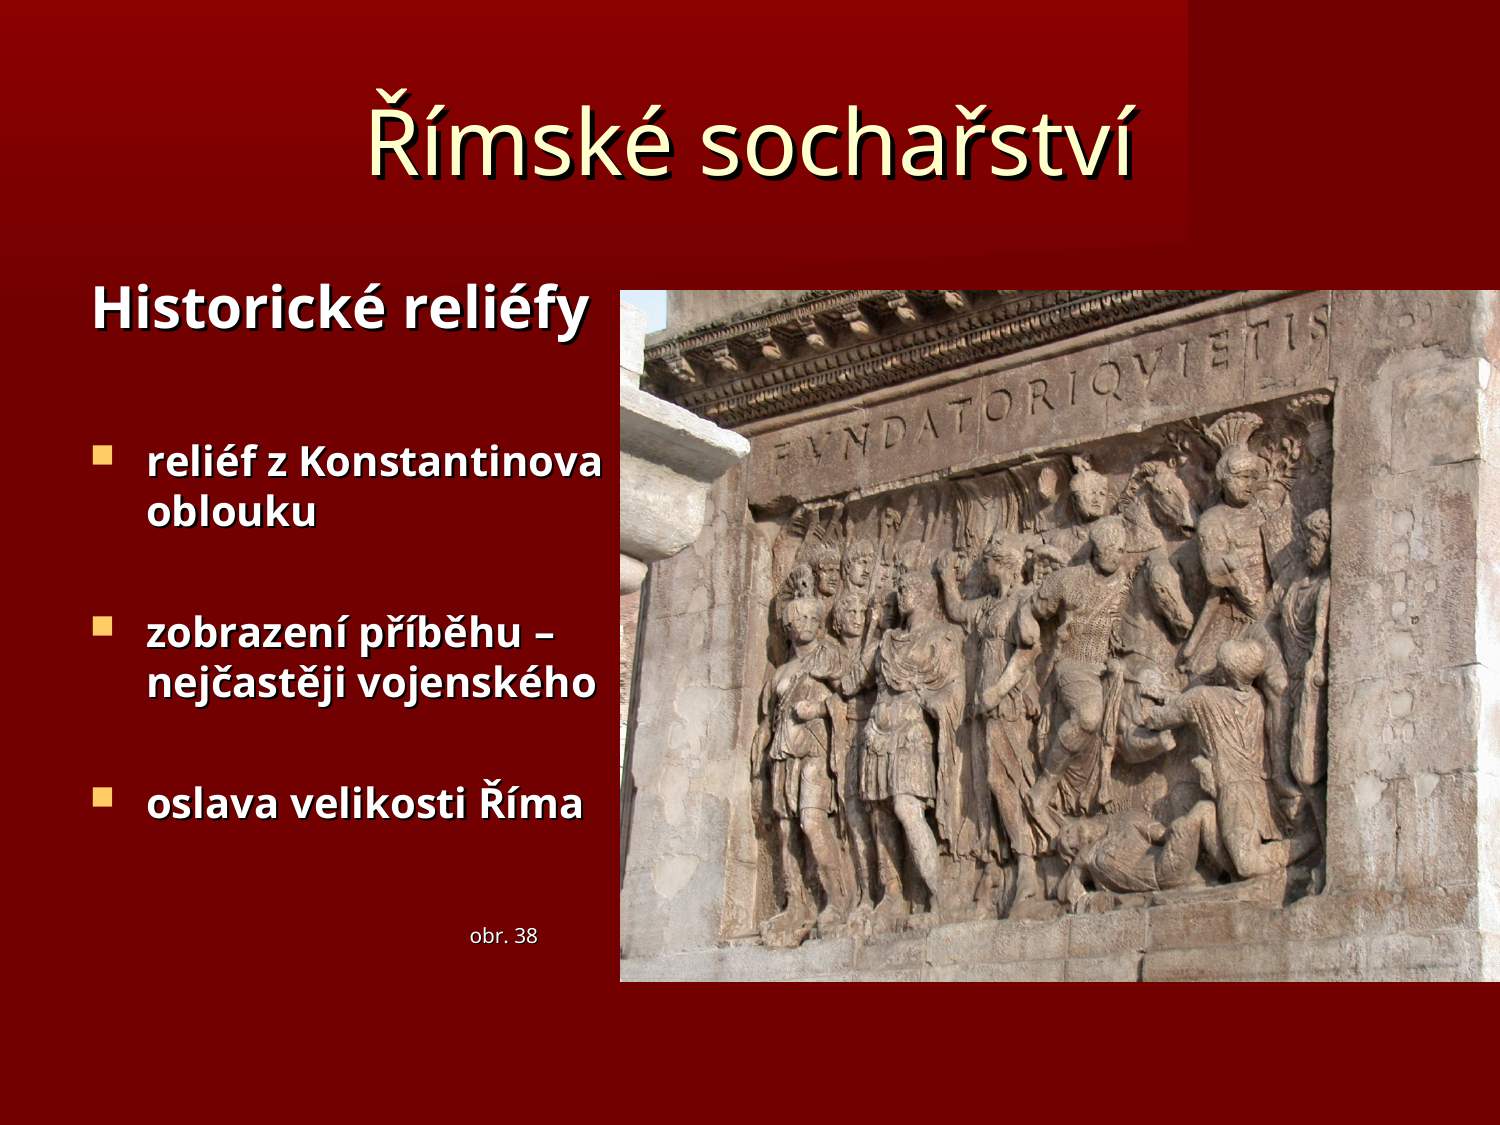

# Římské sochařství
Historické reliéfy
reliéf z Konstantinova oblouku
zobrazení příběhu – nejčastěji vojenského
oslava velikosti Říma
 obr. 38